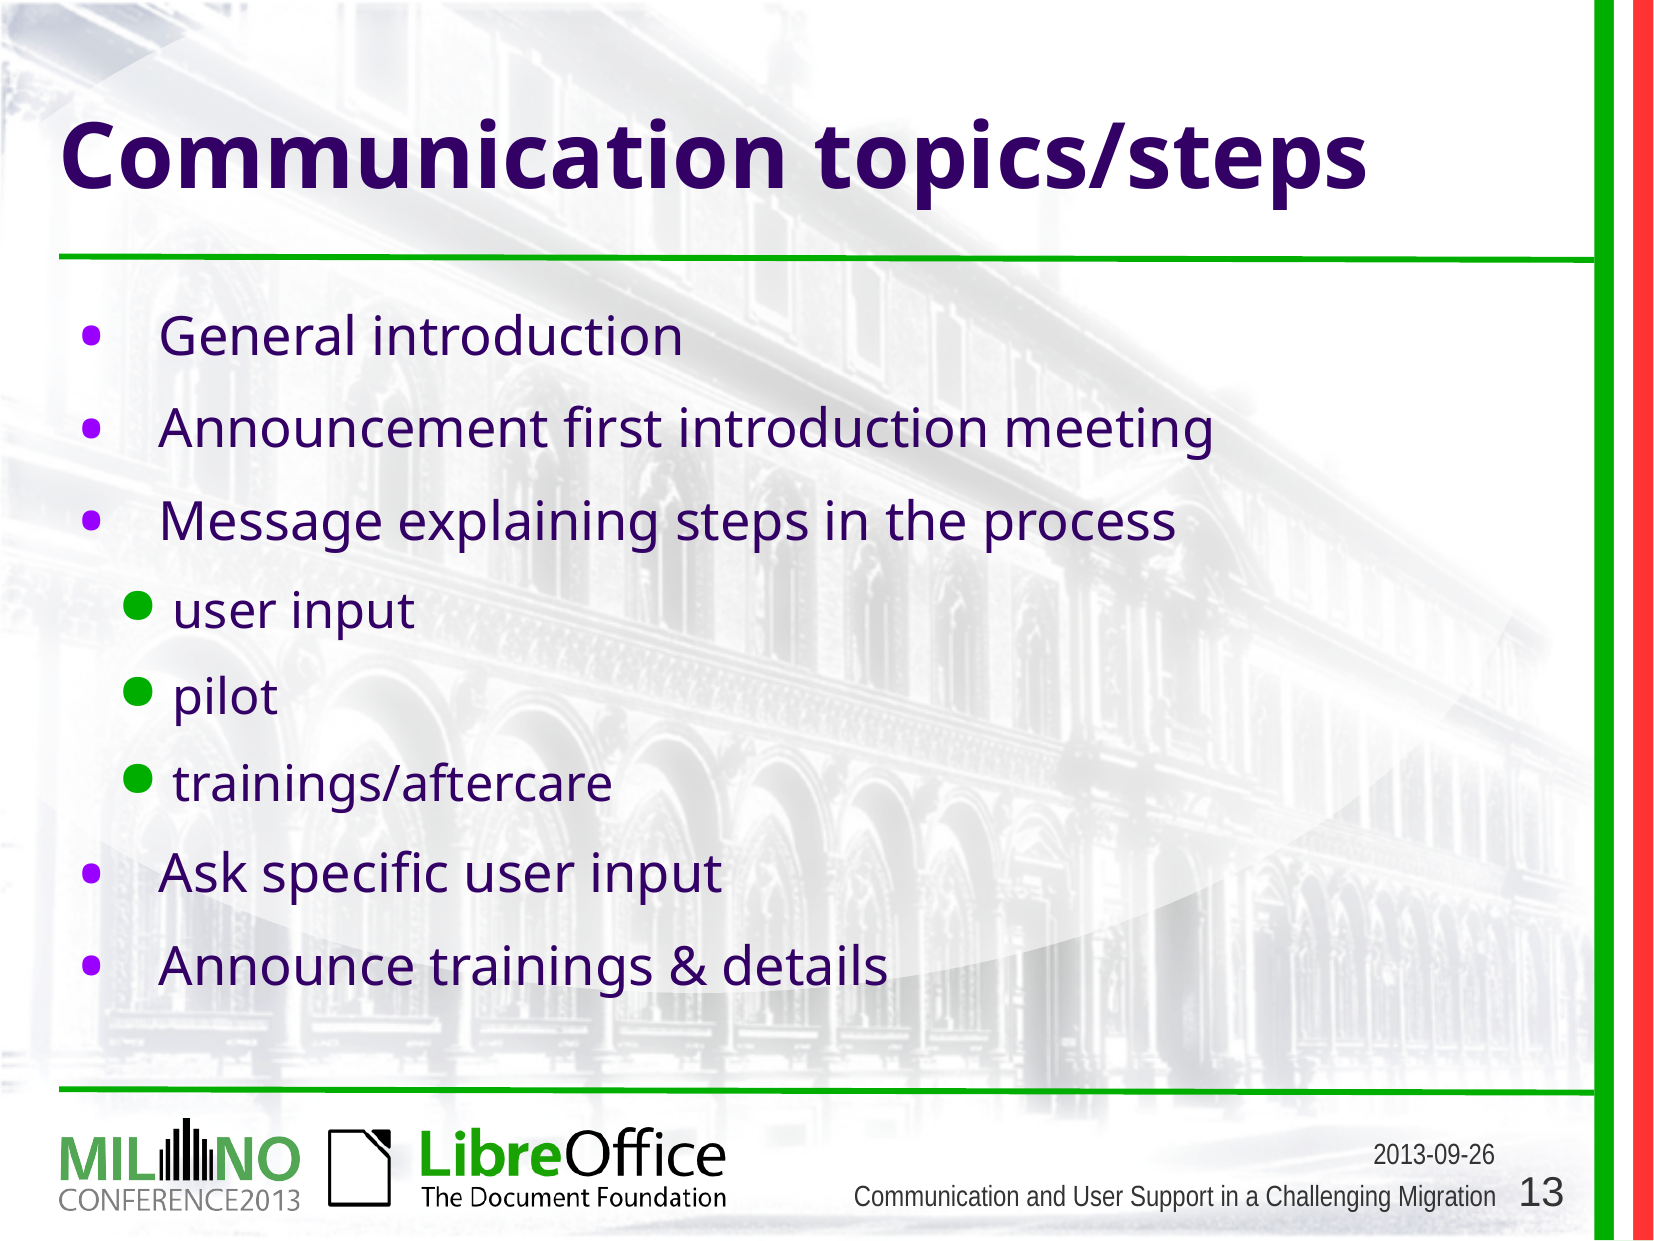

# Communication topics/steps
General introduction
Announcement first introduction meeting
Message explaining steps in the process
user input
pilot
trainings/aftercare
Ask specific user input
Announce trainings & details
2013-09-26
13
Communication and User Support in a Challenging Migration